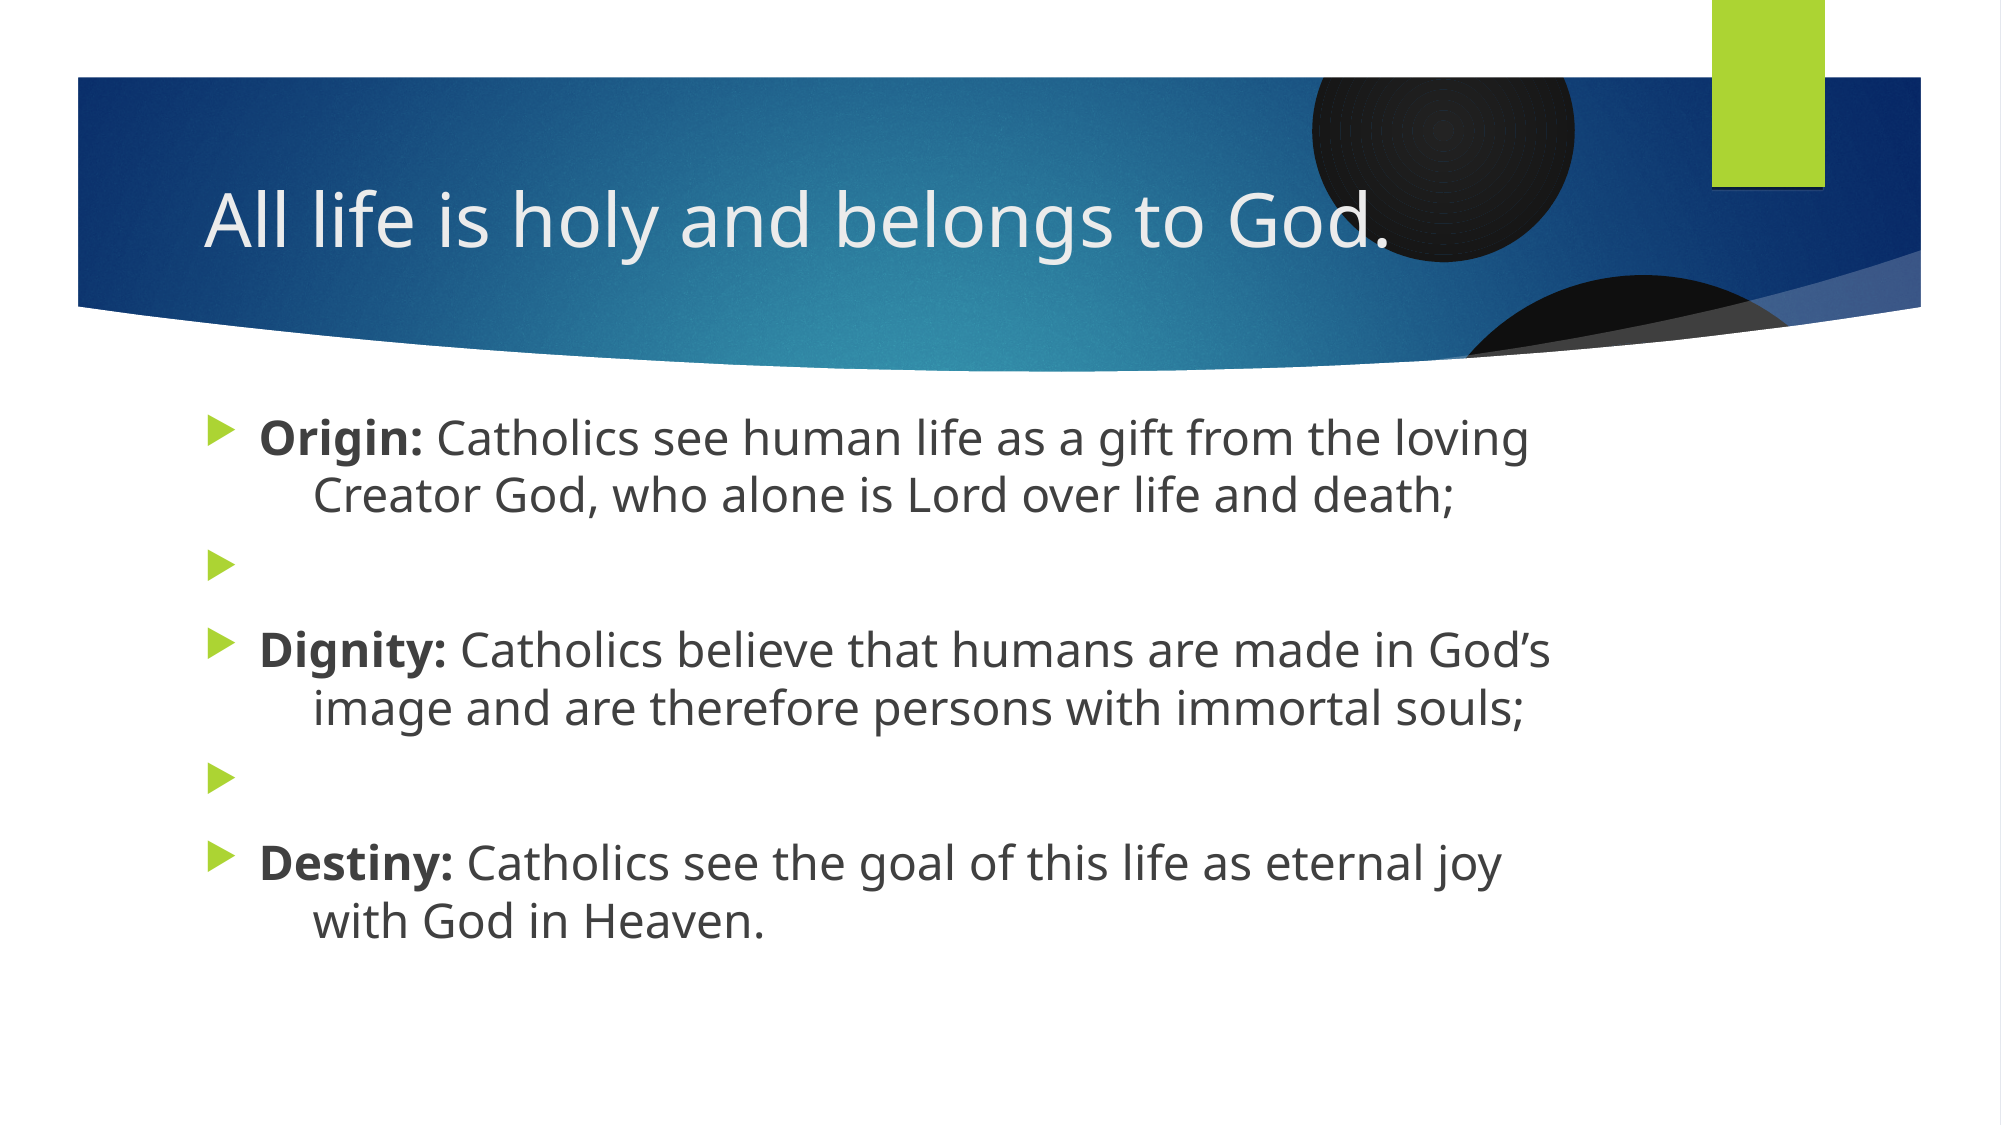

# All life is holy and belongs to God.
Origin: Catholics see human life as a gift from the loving Creator God, who alone is Lord over life and death;
Dignity: Catholics believe that humans are made in God’s image and are therefore persons with immortal souls;
Destiny: Catholics see the goal of this life as eternal joy with God in Heaven.